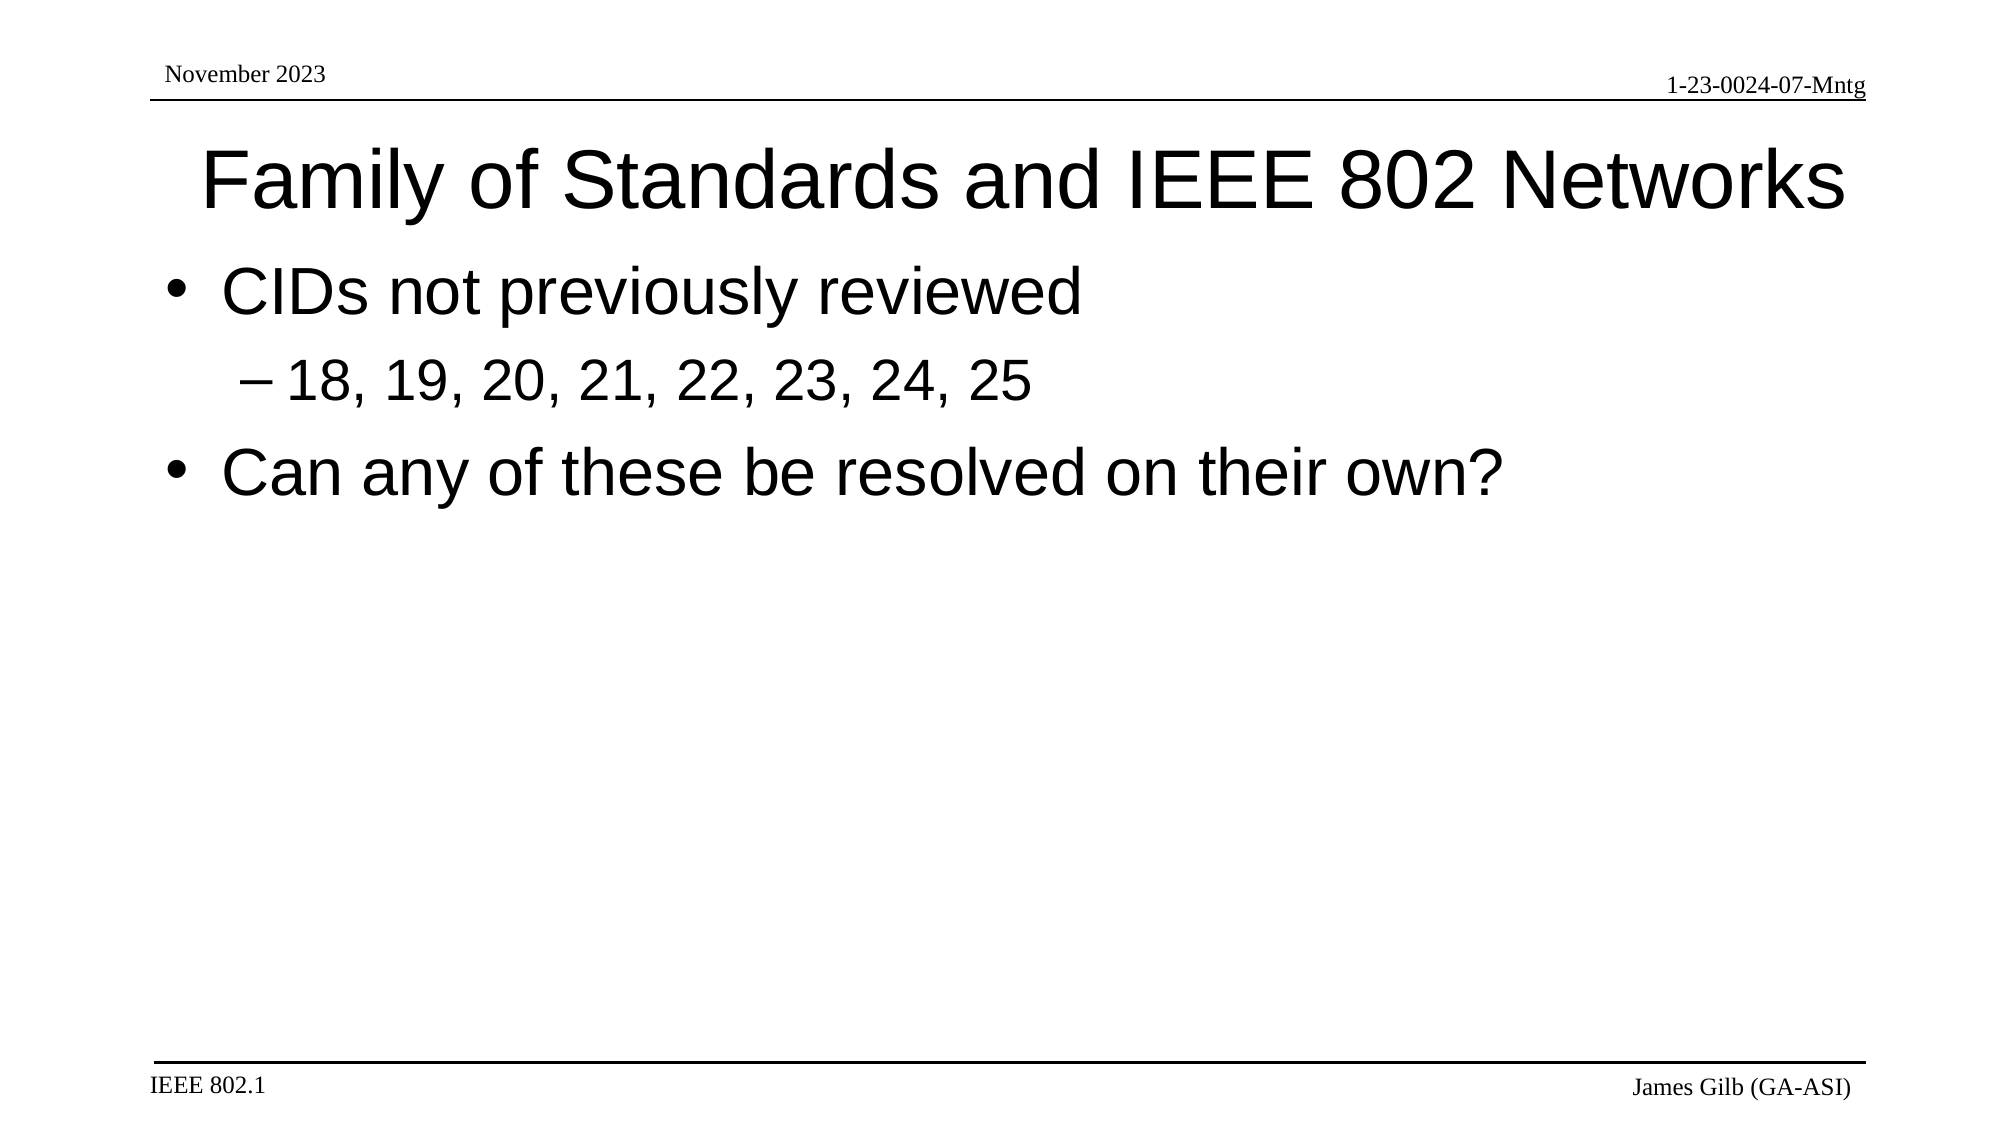

# Family of Standards and IEEE 802 Networks
CIDs not previously reviewed
18, 19, 20, 21, 22, 23, 24, 25
Can any of these be resolved on their own?